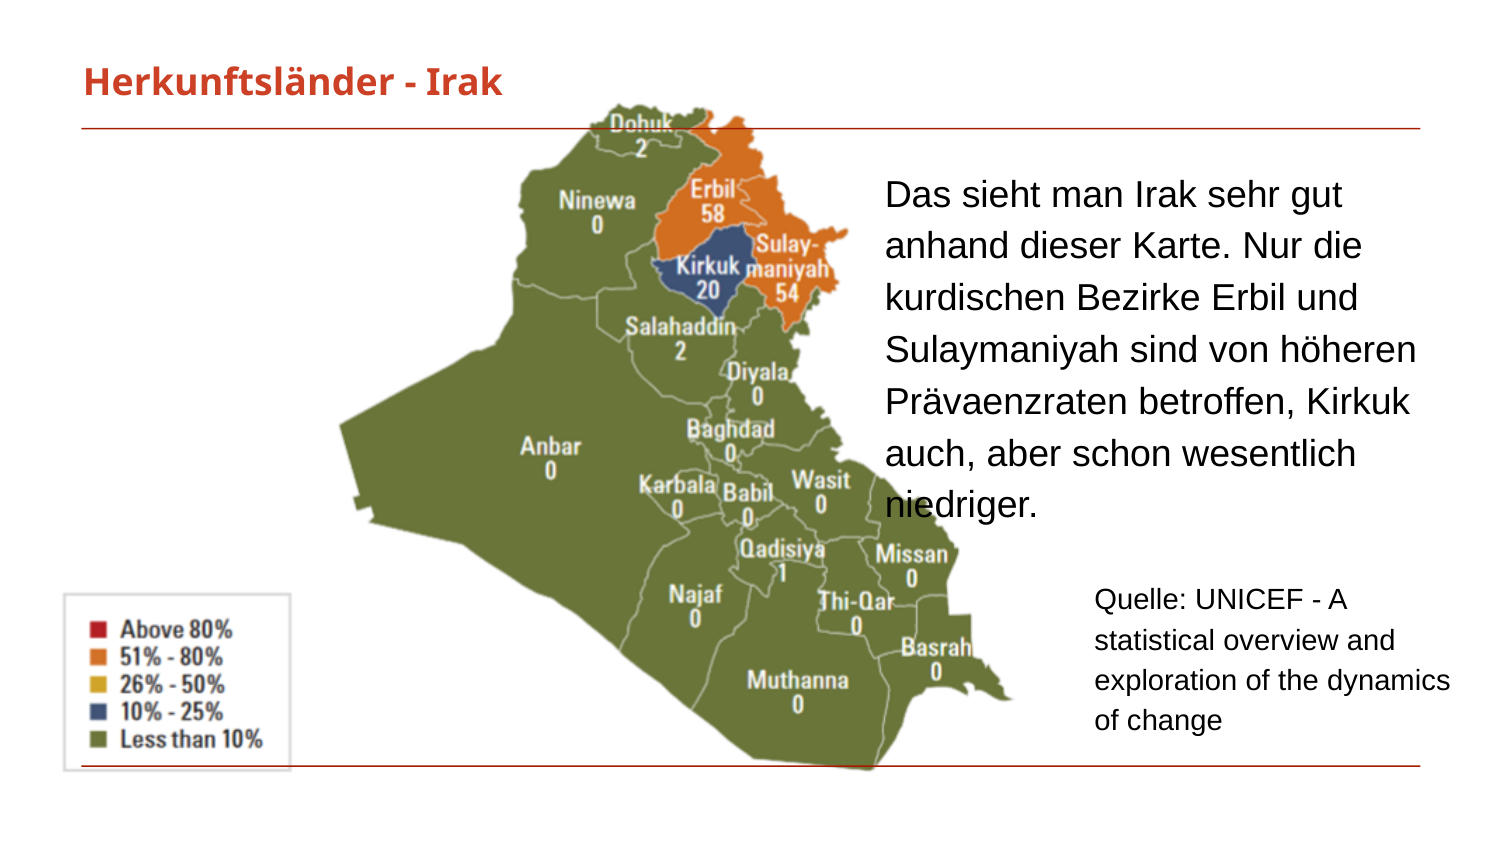

Herkunftsländer - Irak
Das sieht man Irak sehr gut anhand dieser Karte. Nur die kurdischen Bezirke Erbil und Sulaymaniyah sind von höheren Prävaenzraten betroffen, Kirkuk auch, aber schon wesentlich niedriger.
Quelle: UNICEF - A statistical overview and exploration of the dynamics of change